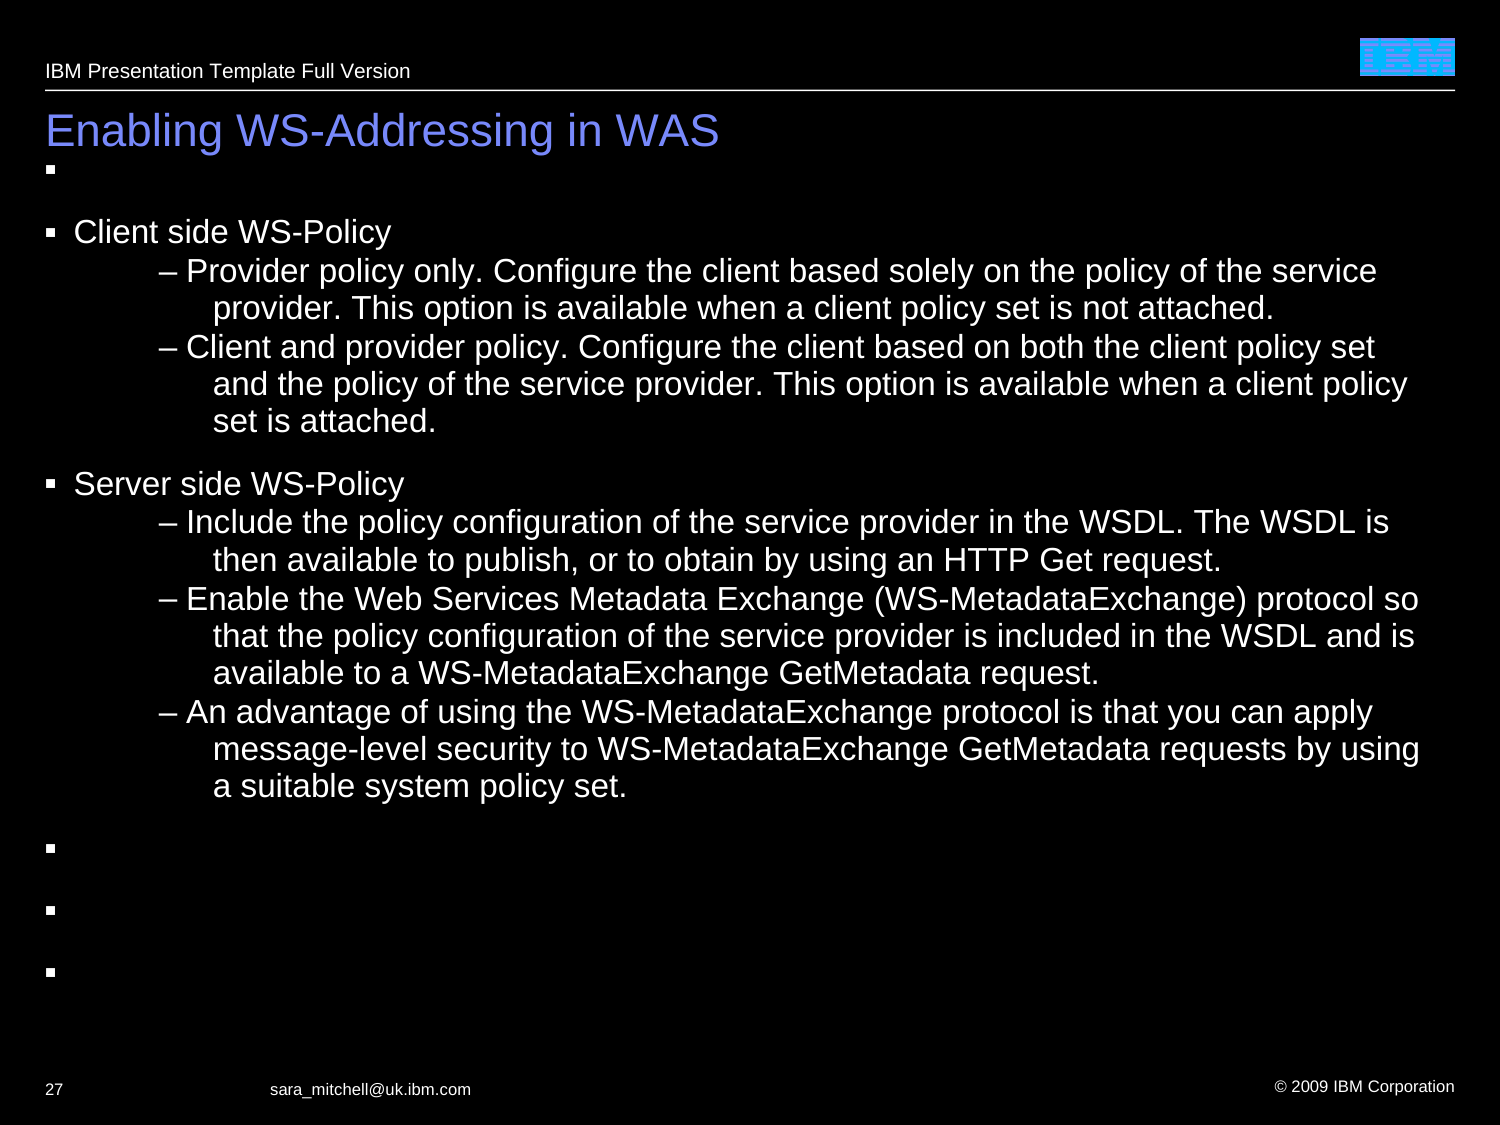

IBM Presentation Template Full Version
# Enabling WS-Addressing in WAS
Client side WS-Policy
Provider policy only. Configure the client based solely on the policy of the service provider. This option is available when a client policy set is not attached.
Client and provider policy. Configure the client based on both the client policy set and the policy of the service provider. This option is available when a client policy set is attached.
Server side WS-Policy
Include the policy configuration of the service provider in the WSDL. The WSDL is then available to publish, or to obtain by using an HTTP Get request.
Enable the Web Services Metadata Exchange (WS-MetadataExchange) protocol so that the policy configuration of the service provider is included in the WSDL and is available to a WS-MetadataExchange GetMetadata request.
An advantage of using the WS-MetadataExchange protocol is that you can apply message-level security to WS-MetadataExchange GetMetadata requests by using a suitable system policy set.
27